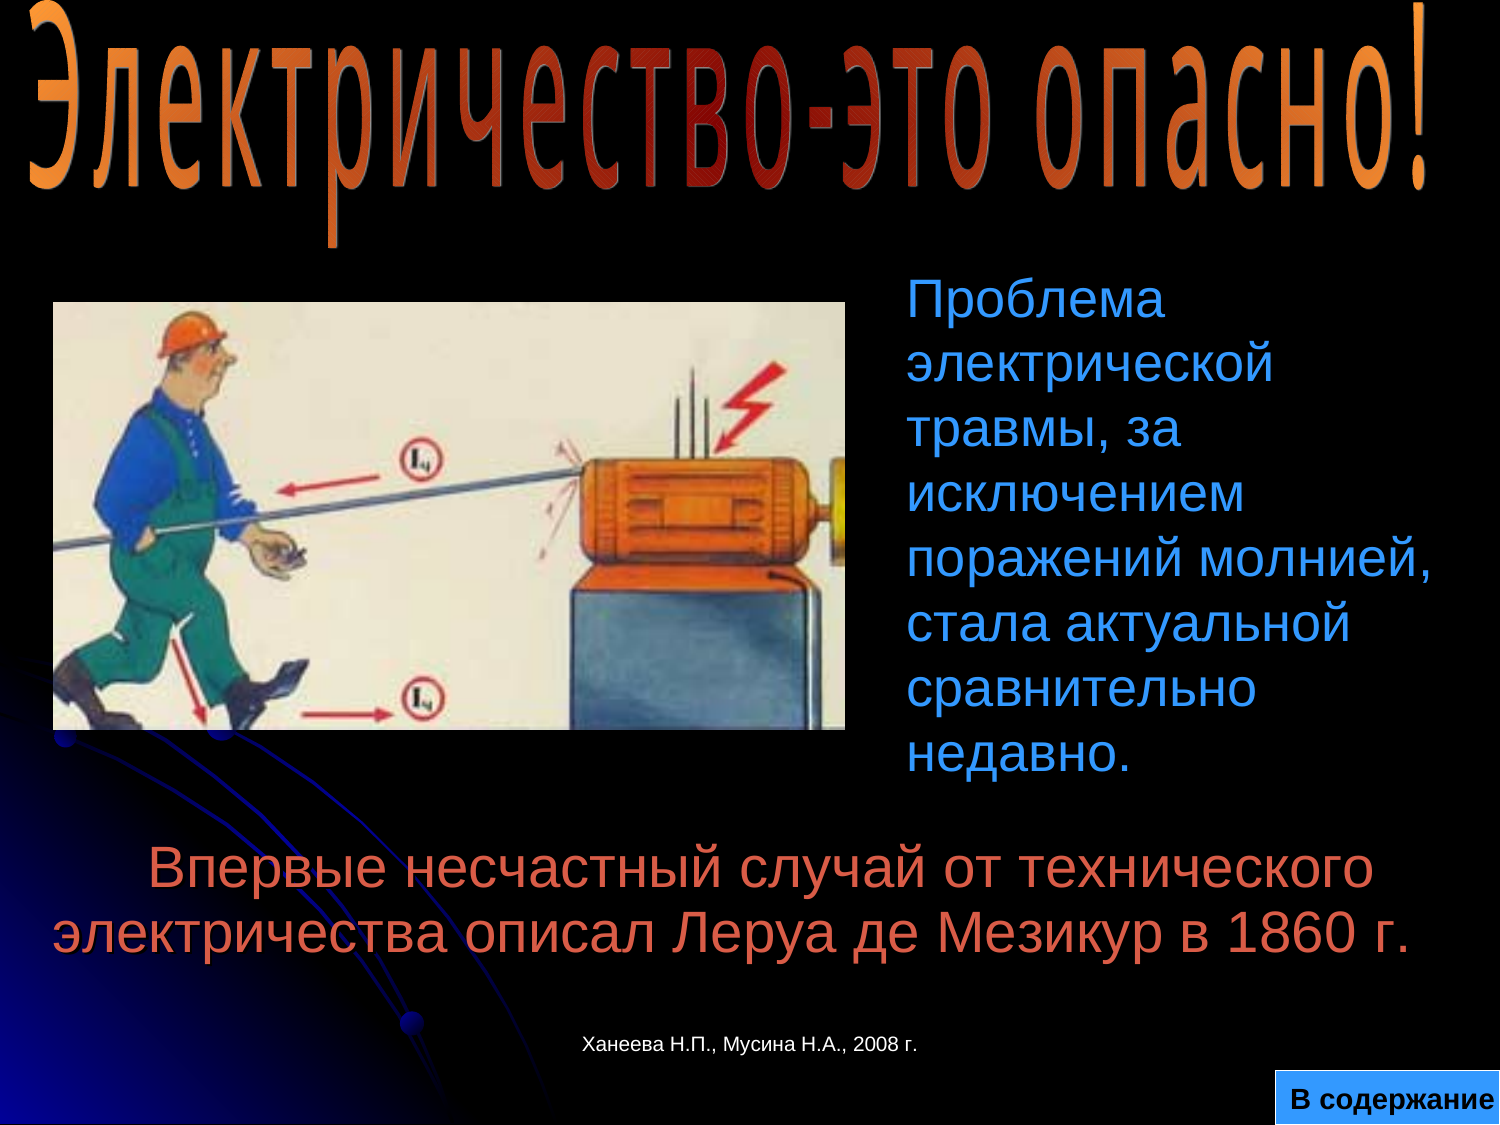

Электричество-это опасно!
Проблема электрической травмы, за исключением поражений молнией, стала актуальной сравнительно недавно.
# Впервые несчастный случай от технического электричества описал Леруа де Мезикур в 1860 г.
Ханеева Н.П., Мусина Н.А., 2008 г.
В содержание